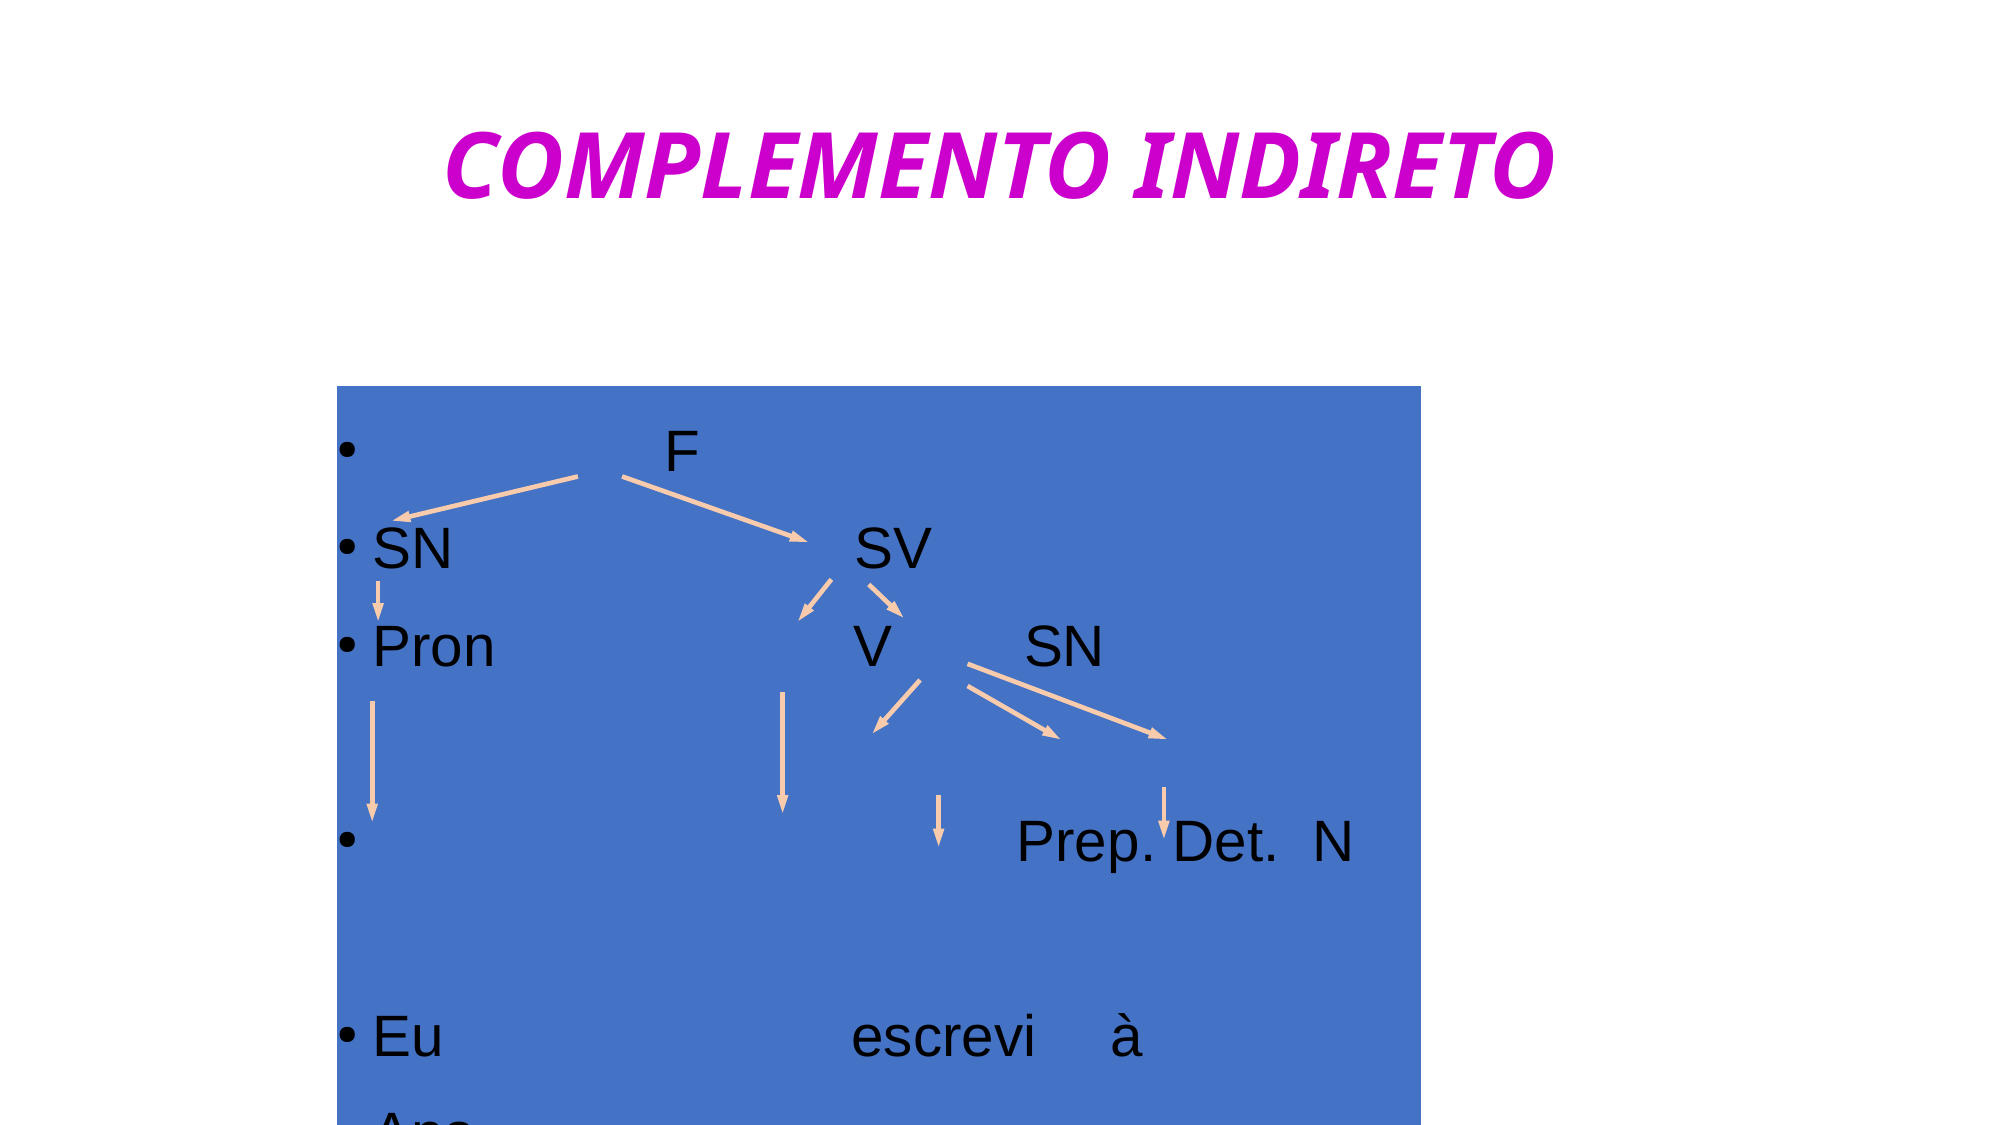

# COMPLEMENTO INDIRETO
| F SN SV Pron V SN Prep. Det. N Eu escrevi à Ana (sujeito) (predicado) (complem. indirecto) |
| --- |